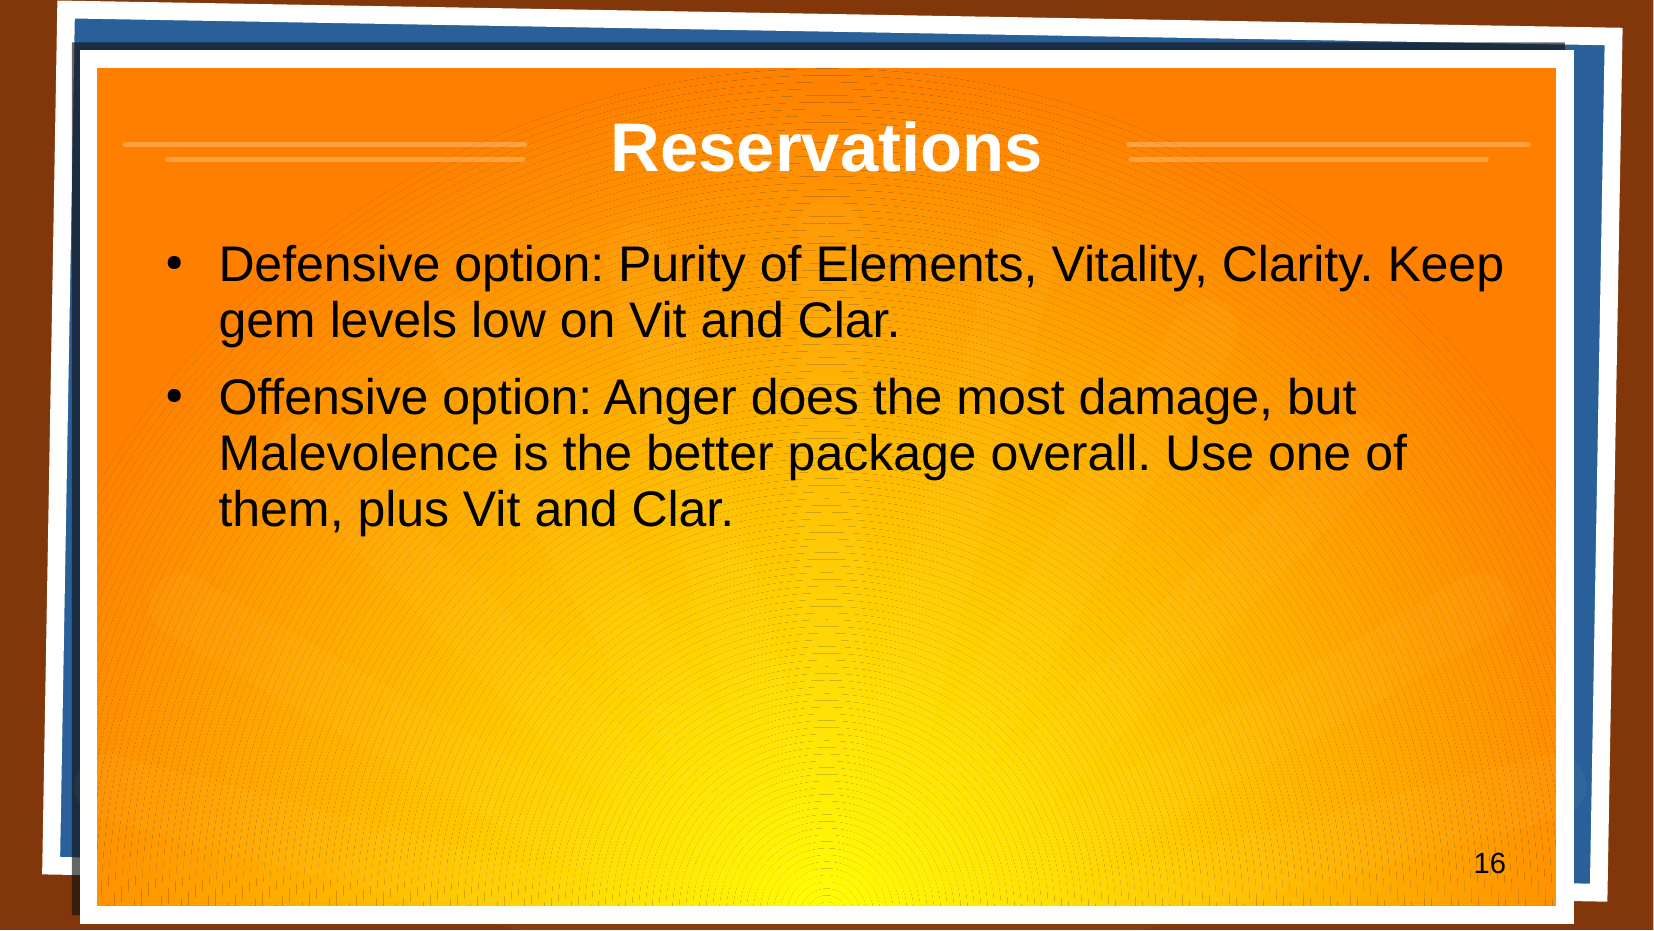

# Reservations
Defensive option: Purity of Elements, Vitality, Clarity. Keep gem levels low on Vit and Clar.
Offensive option: Anger does the most damage, but Malevolence is the better package overall. Use one of them, plus Vit and Clar.
16